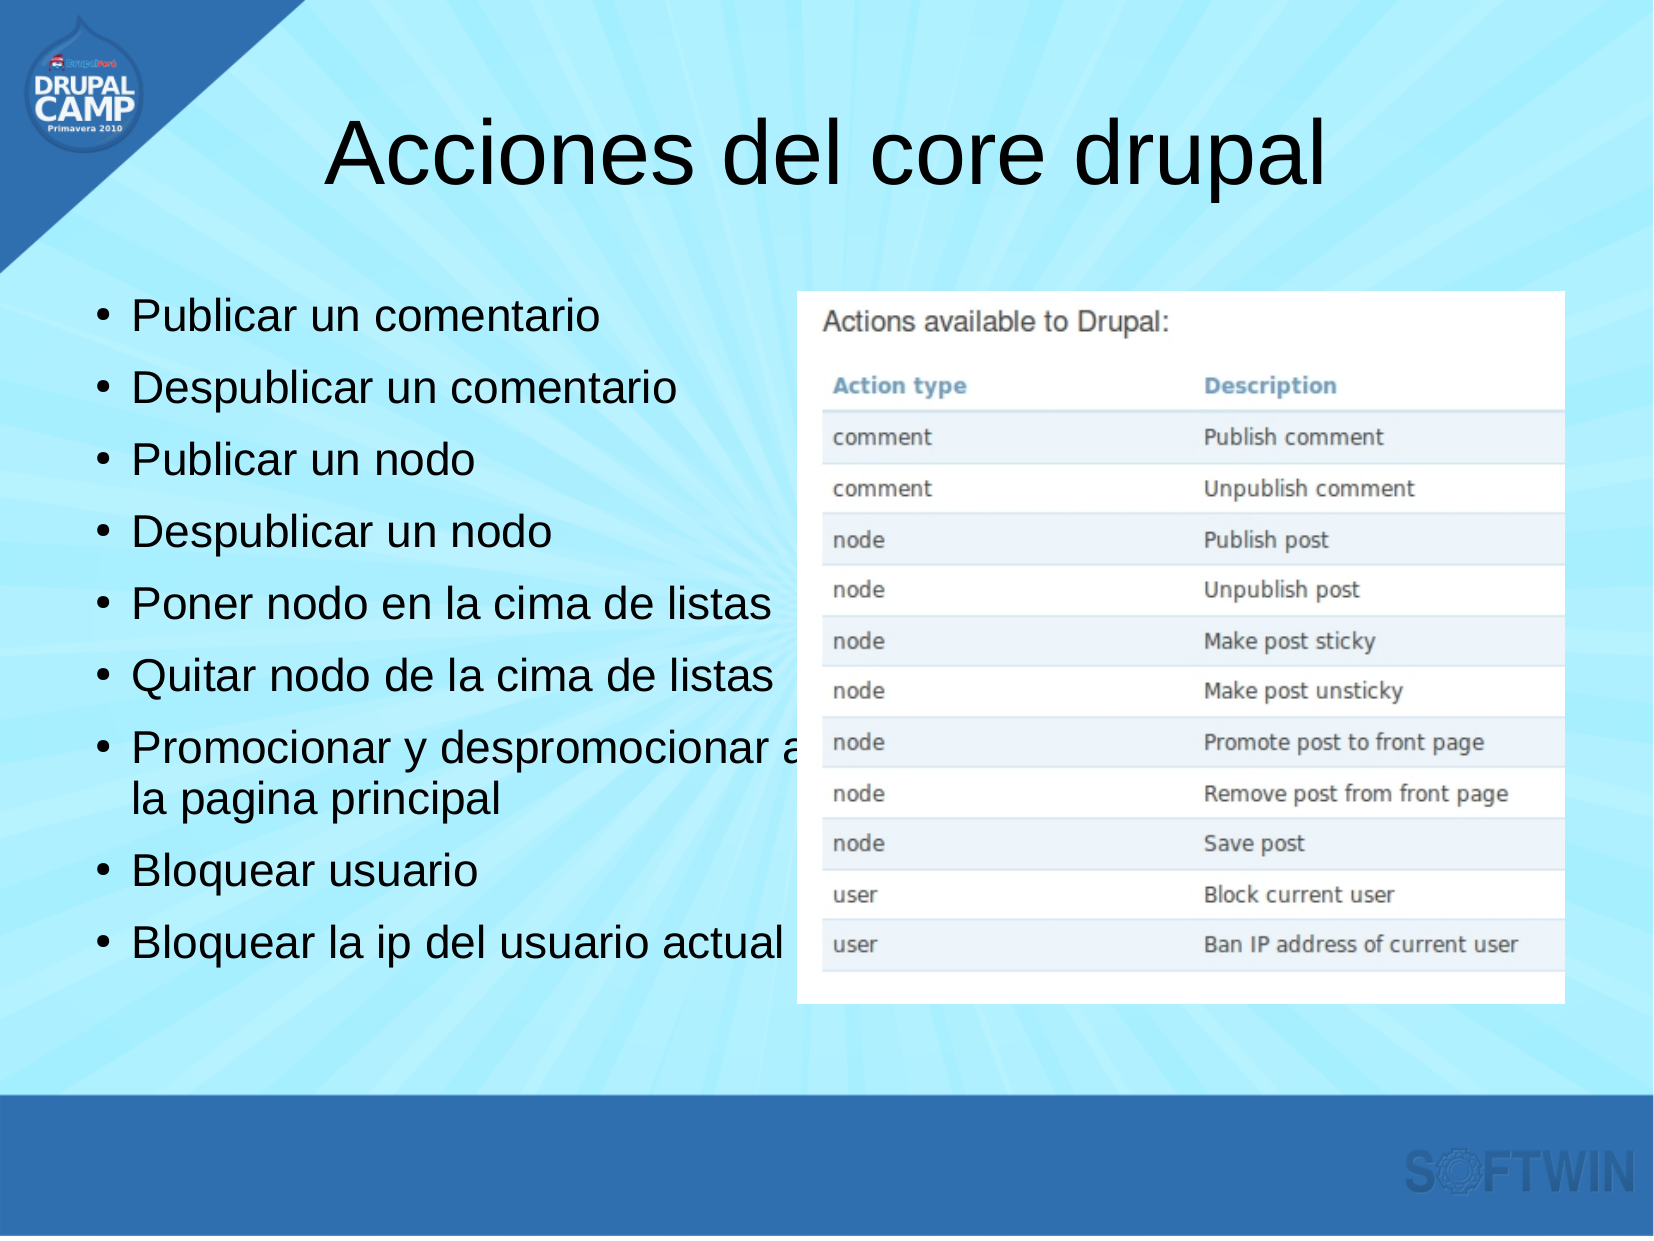

# Acciones del core drupal
Publicar un comentario
Despublicar un comentario
Publicar un nodo
Despublicar un nodo
Poner nodo en la cima de listas
Quitar nodo de la cima de listas
Promocionar y despromocionar a la pagina principal
Bloquear usuario
Bloquear la ip del usuario actual